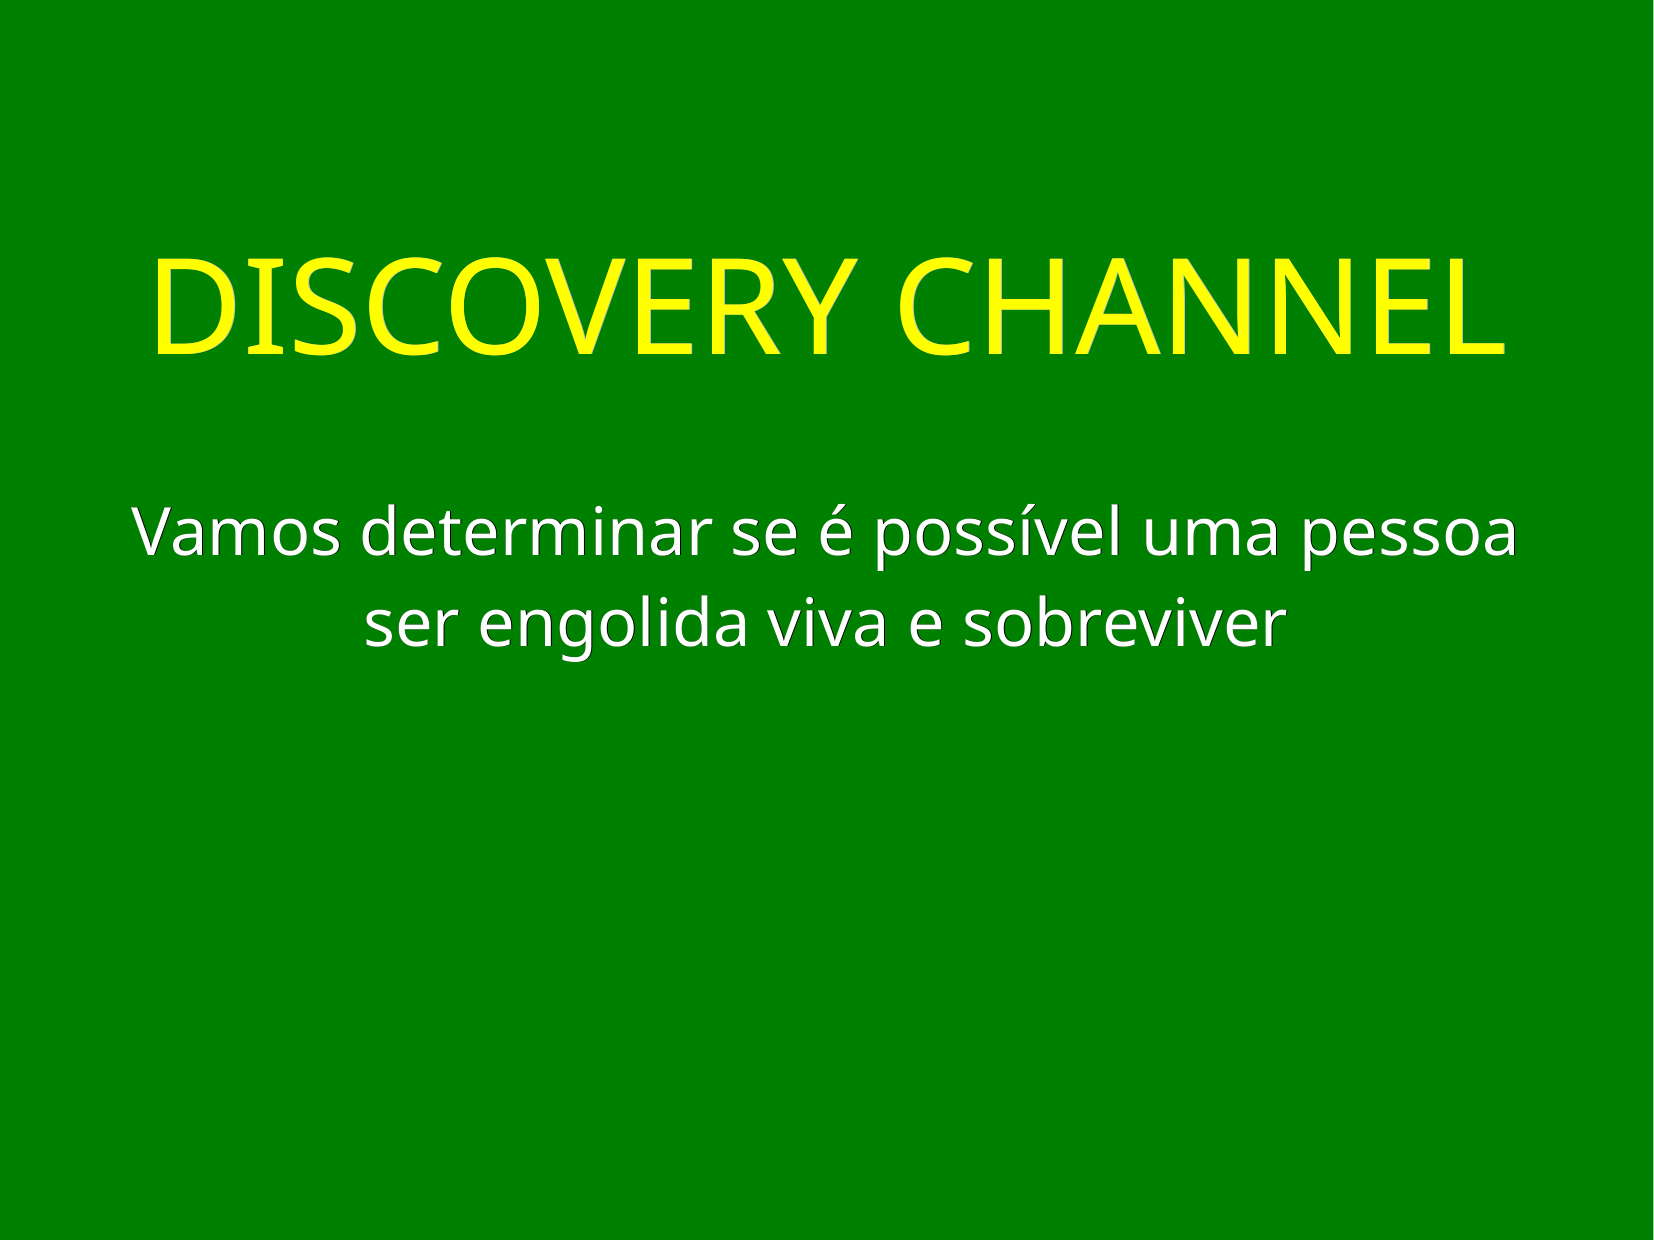

# DISCOVERY CHANNEL
Vamos determinar se é possível uma pessoa ser engolida viva e sobreviver